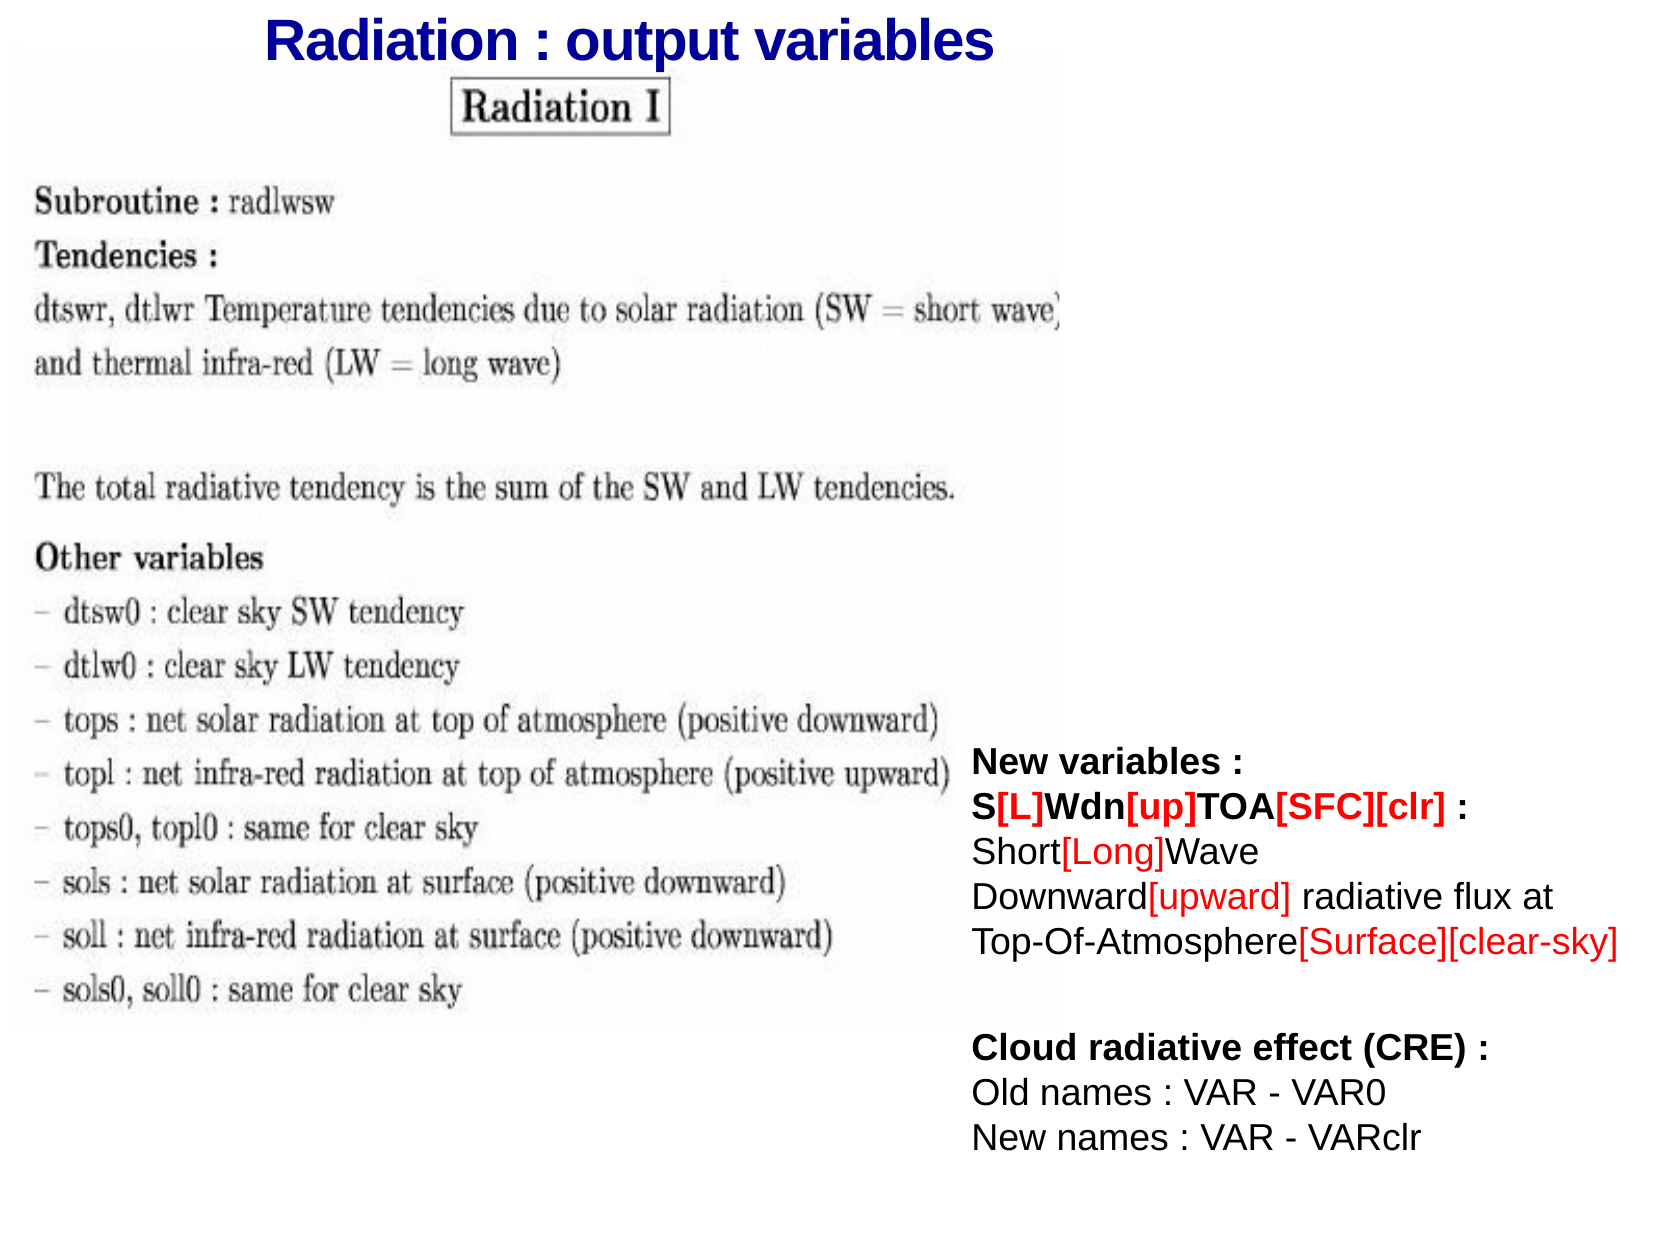

Radiation : output variables
New variables :
S[L]Wdn[up]TOA[SFC][clr] :
Short[Long]Wave
Downward[upward] radiative flux at
Top-Of-Atmosphere[Surface][clear-sky]
Cloud radiative effect (CRE) :
Old names : VAR - VAR0
New names : VAR - VARclr